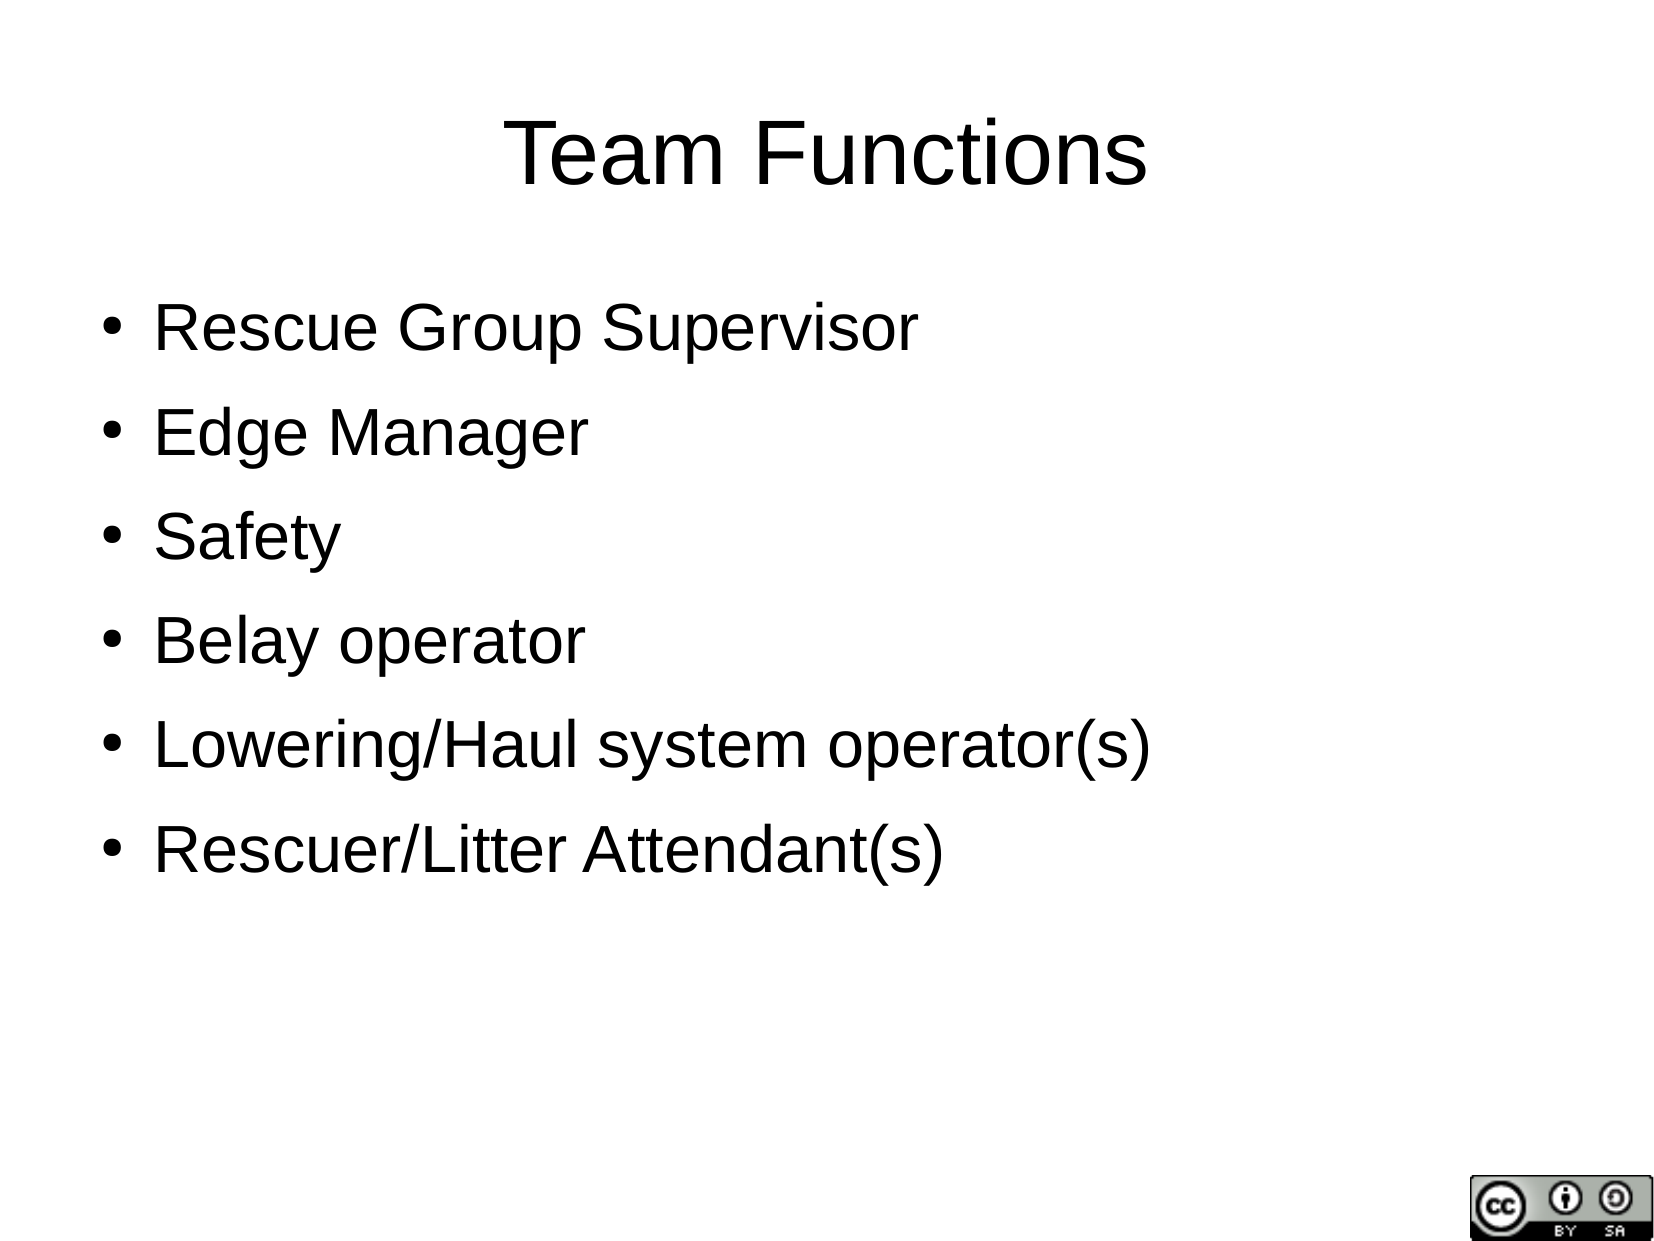

# Team Functions
Rescue Group Supervisor
Edge Manager
Safety
Belay operator
Lowering/Haul system operator(s)
Rescuer/Litter Attendant(s)